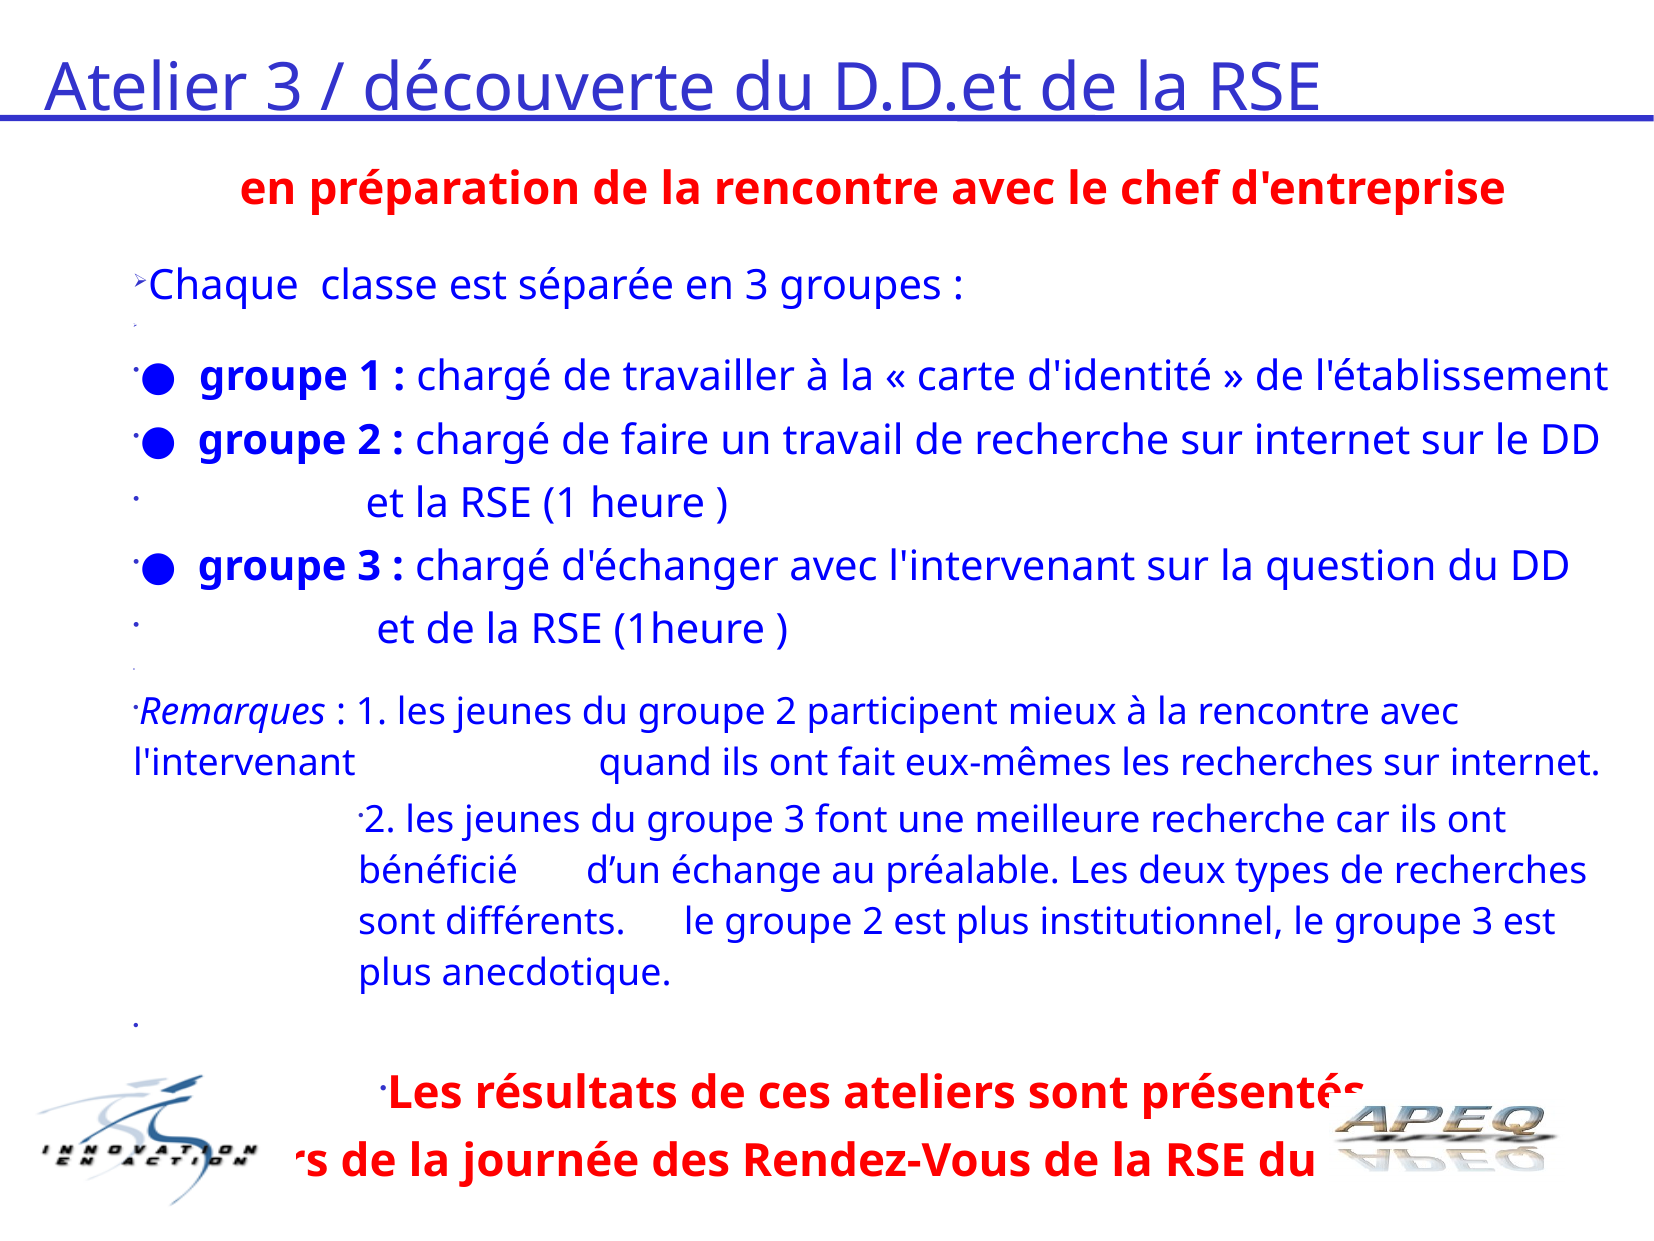

Atelier 3 / découverte du D.D.et de la RSE
en préparation de la rencontre avec le chef d'entreprise
Chaque classe est séparée en 3 groupes :
● groupe 1 : chargé de travailler à la « carte d'identité » de l'établissement
● groupe 2 : chargé de faire un travail de recherche sur internet sur le DD
 et la RSE (1 heure )
● groupe 3 : chargé d'échanger avec l'intervenant sur la question du DD
 et de la RSE (1heure )
Remarques : 1. les jeunes du groupe 2 participent mieux à la rencontre avec l'intervenant quand ils ont fait eux-mêmes les recherches sur internet.
2. les jeunes du groupe 3 font une meilleure recherche car ils ont bénéficié d’un échange au préalable. Les deux types de recherches sont différents. le groupe 2 est plus institutionnel, le groupe 3 est plus anecdotique.
Les résultats de ces ateliers sont présentés
lors de la journée des Rendez-Vous de la RSE du 31 mars